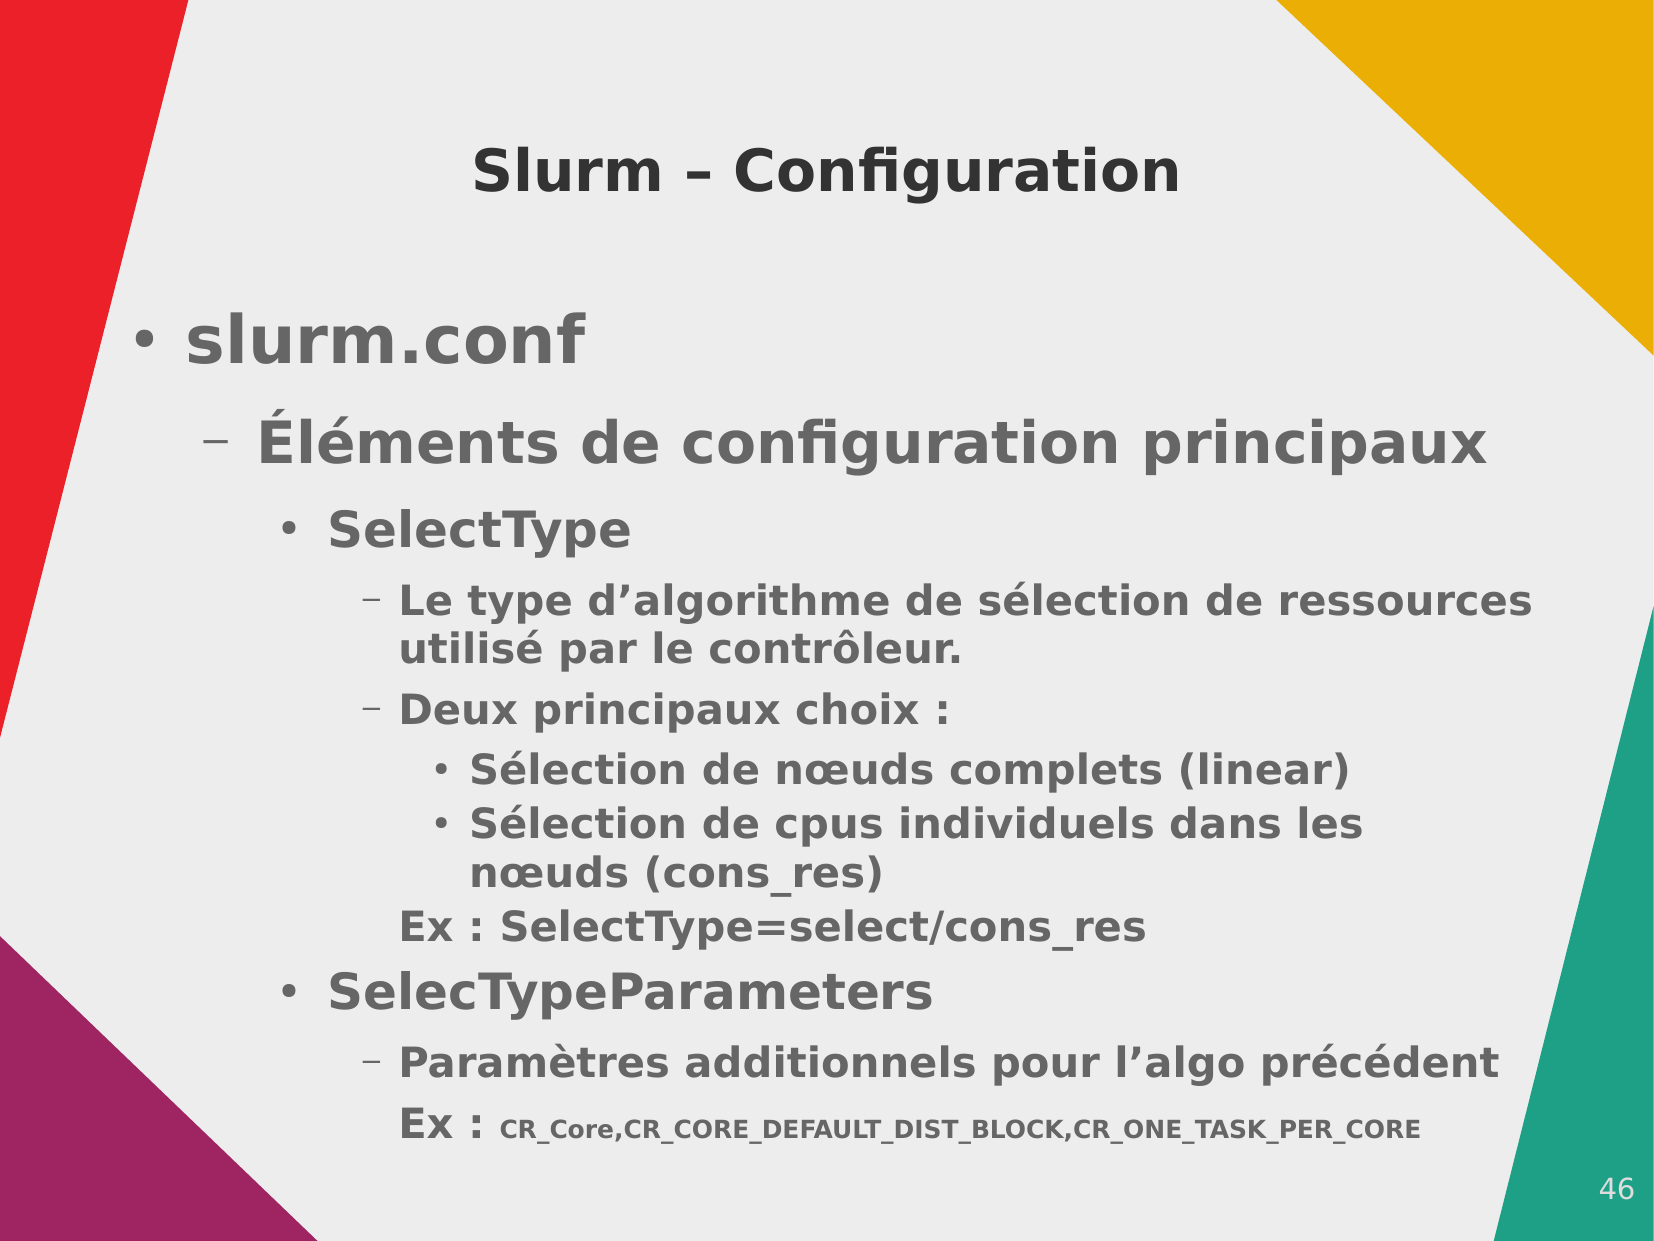

# Slurm – Configuration
slurm.conf
Éléments de configuration principaux
SelectType
Le type d’algorithme de sélection de ressources utilisé par le contrôleur.
Deux principaux choix :
Sélection de nœuds complets (linear)
Sélection de cpus individuels dans les nœuds (cons_res)
Ex : SelectType=select/cons_res
SelecTypeParameters
Paramètres additionnels pour l’algo précédent
Ex : CR_Core,CR_CORE_DEFAULT_DIST_BLOCK,CR_ONE_TASK_PER_CORE
46